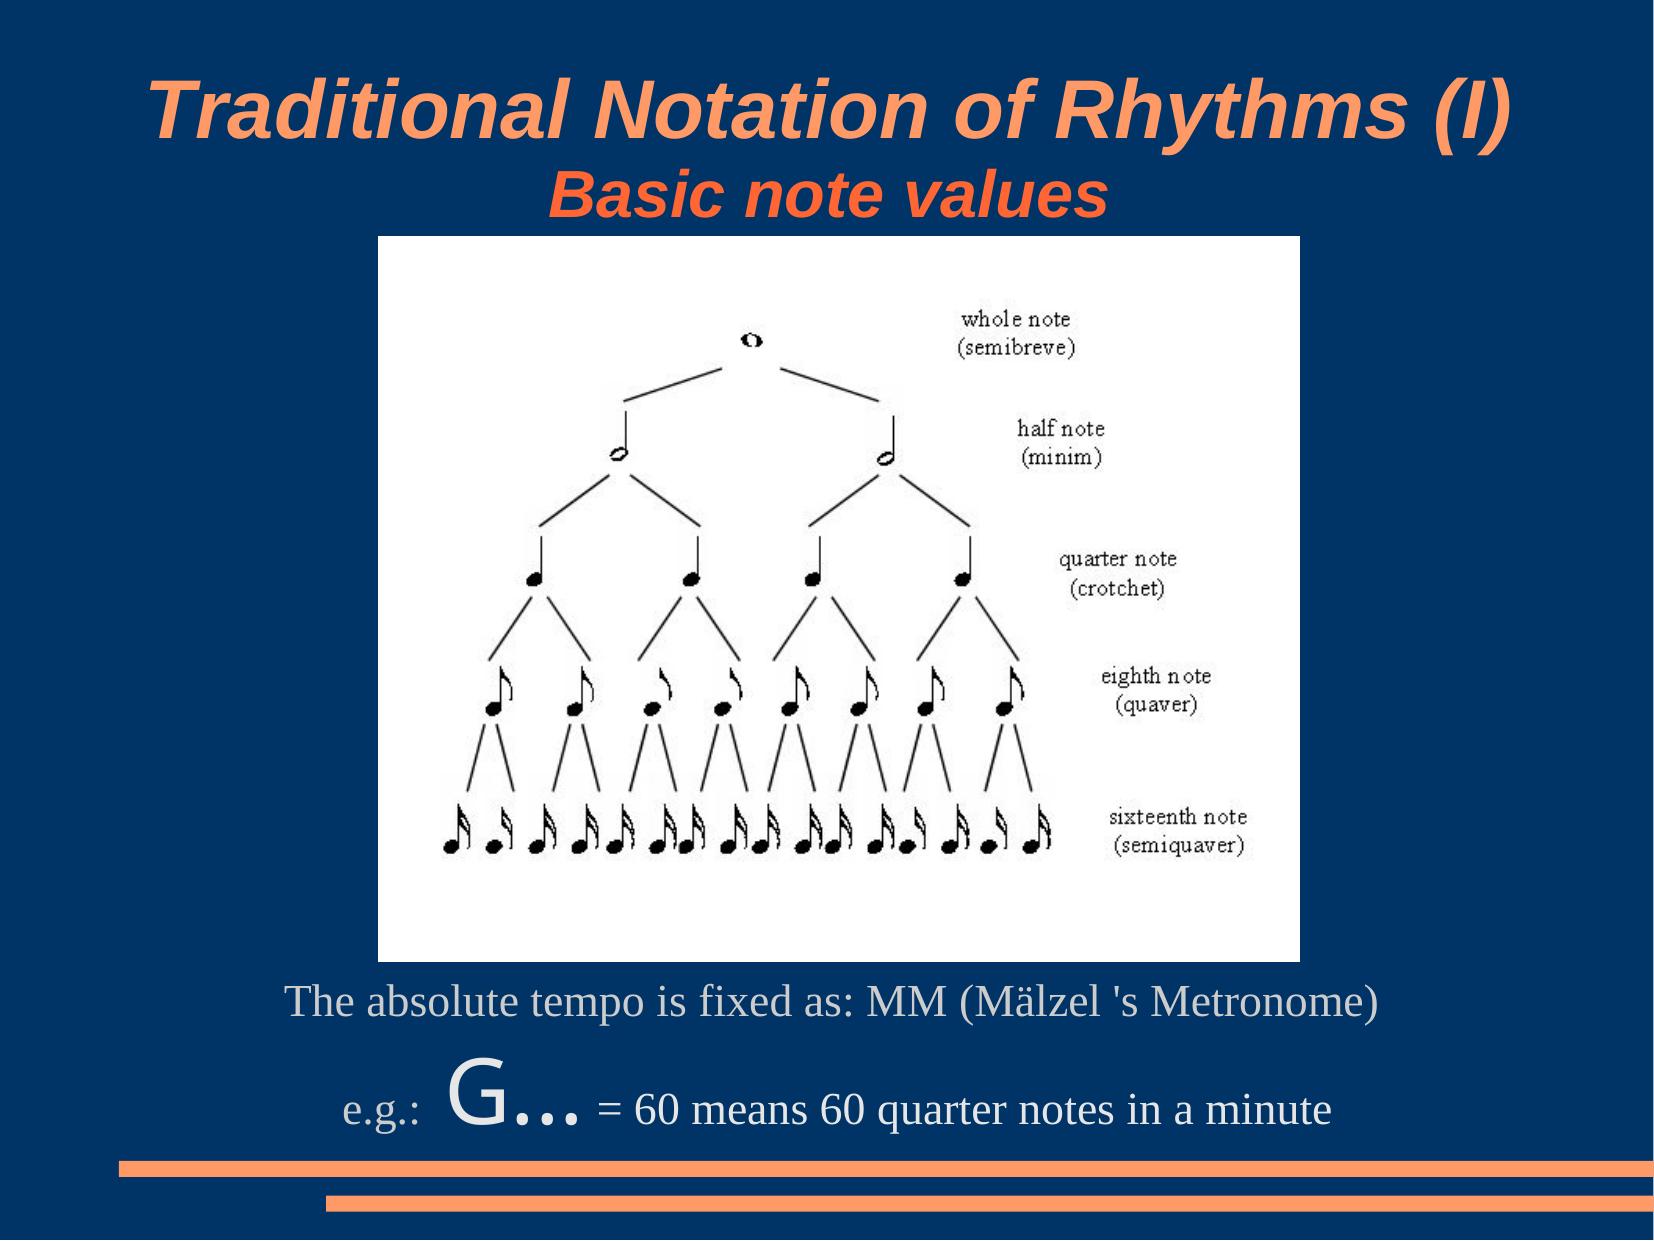

# Traditional Notation of Rhythms (I) Basic note values
The absolute tempo is fixed as: MM (Mälzel 's Metronome)
e.g.: G... = 60 means 60 quarter notes in a minute